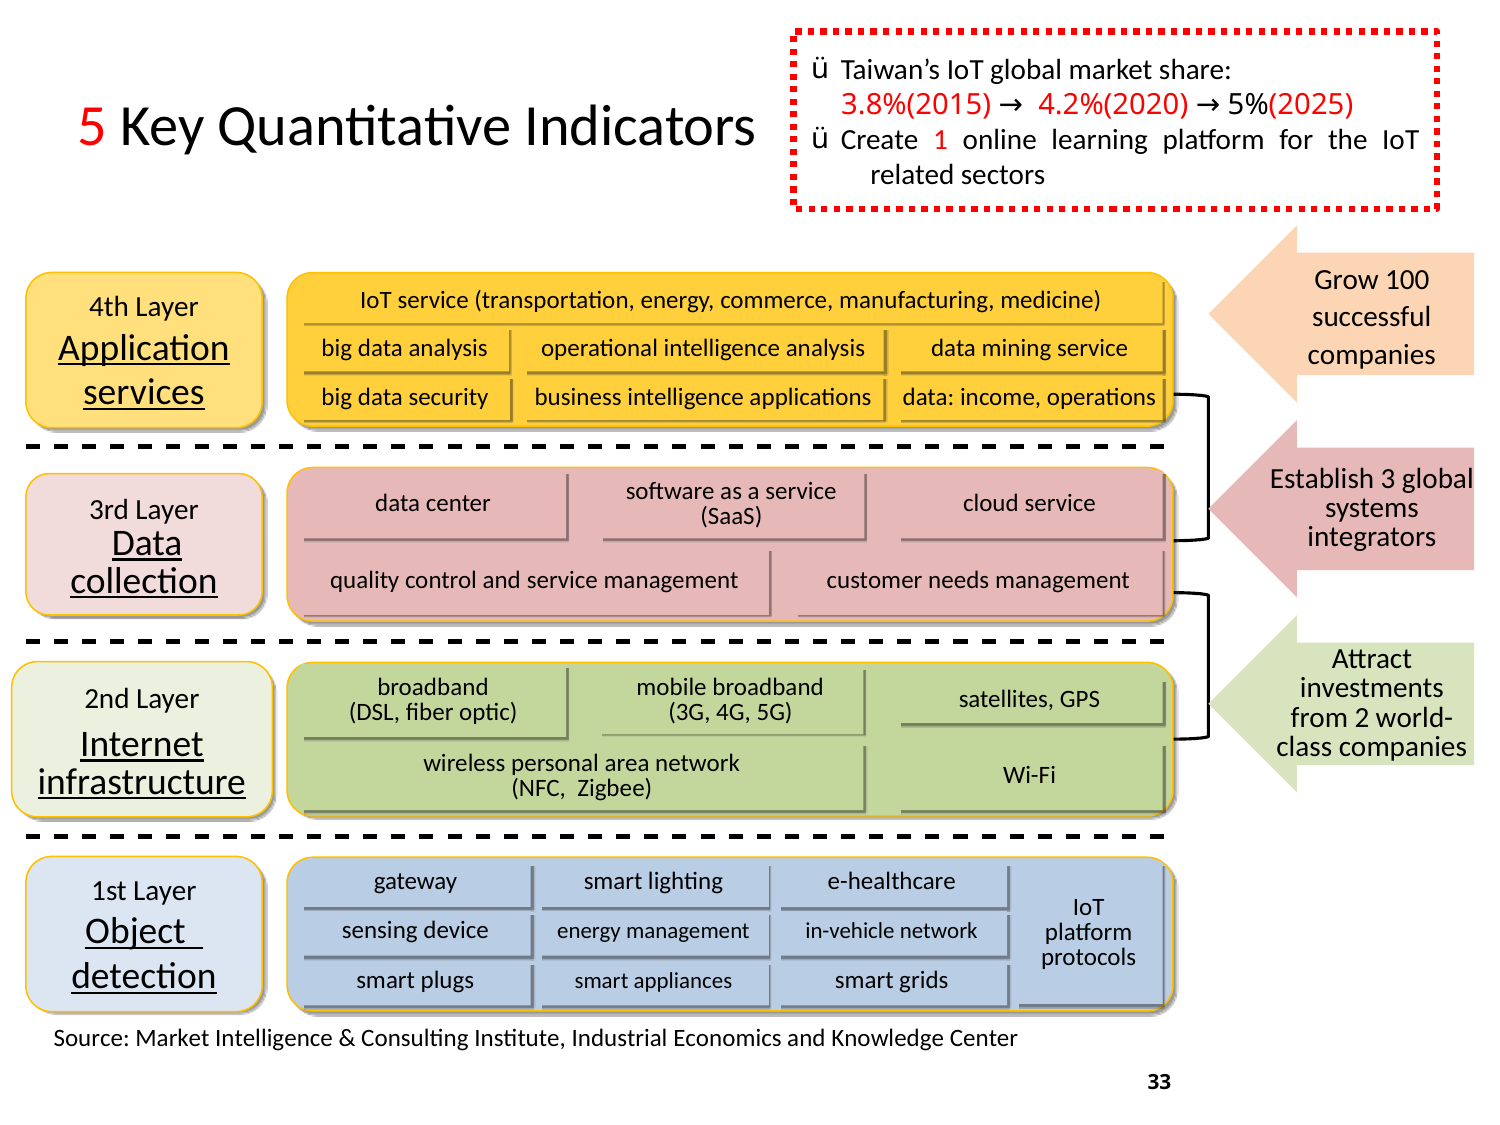

Taiwan’s IoT global market share:
 3.8%(2015) → 4.2%(2020) → 5%(2025)
Create 1 online learning platform for the IoT related sectors
5 Key Quantitative Indicators
Grow 100 successful companies
4th Layer
Application services
IoT service (transportation, energy, commerce, manufacturing, medicine)
big data analysis
operational intelligence analysis
data mining service
big data security
business intelligence applications
data: income, operations
Establish 3 global systems integrators
data center
software as a service (SaaS)
cloud service
3rd Layer
 Data collection
quality control and service management
customer needs management
Attract investments from 2 world-class companies
2nd Layer
Internet
infrastructure
broadband
(DSL, fiber optic)
mobile broadband
(3G, 4G, 5G)
satellites, GPS
wireless personal area network
(NFC, Zigbee)
Wi-Fi
1st Layer
Object
detection
gateway
smart lighting
e-healthcare
IoT platform protocols
sensing device
energy management
in-vehicle network
smart plugs
smart appliances
smart grids
Source: Market Intelligence & Consulting Institute, Industrial Economics and Knowledge Center